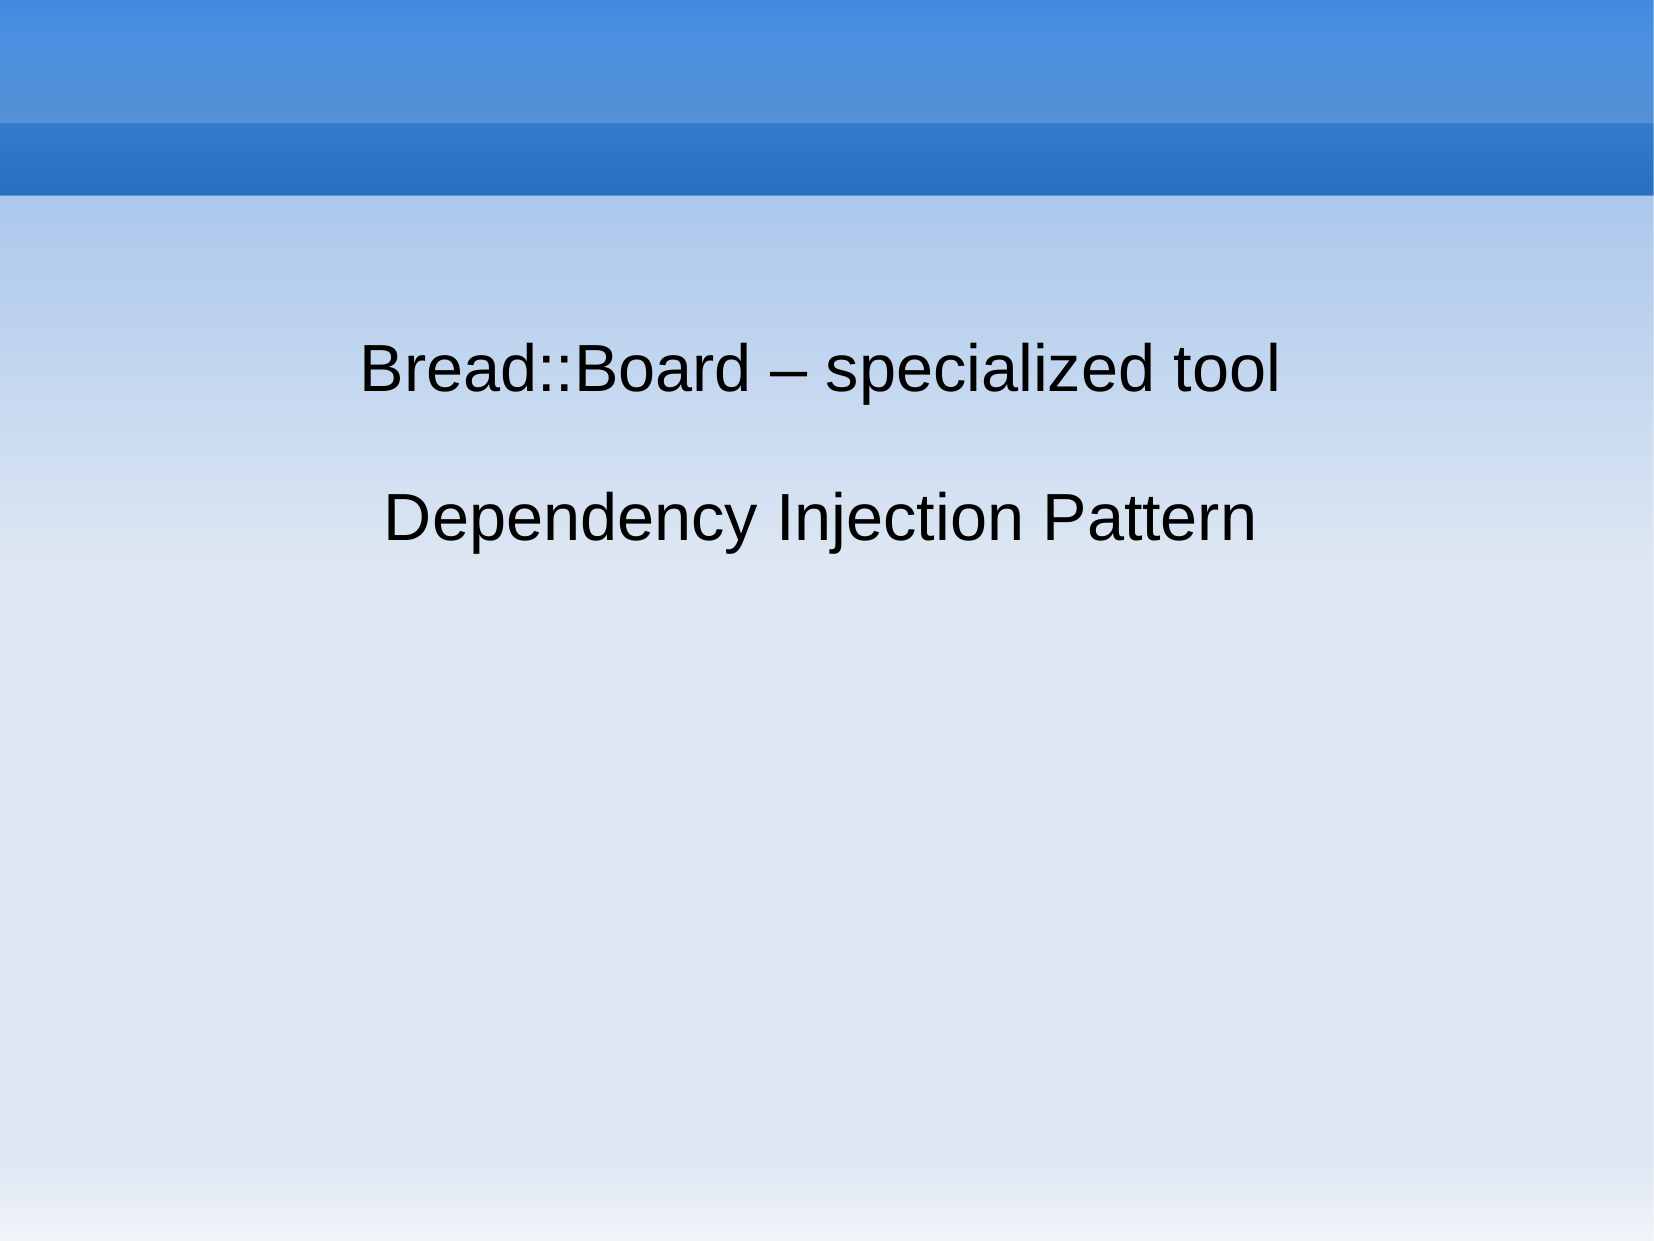

# Bread::Board – specialized tool
Dependency Injection Pattern